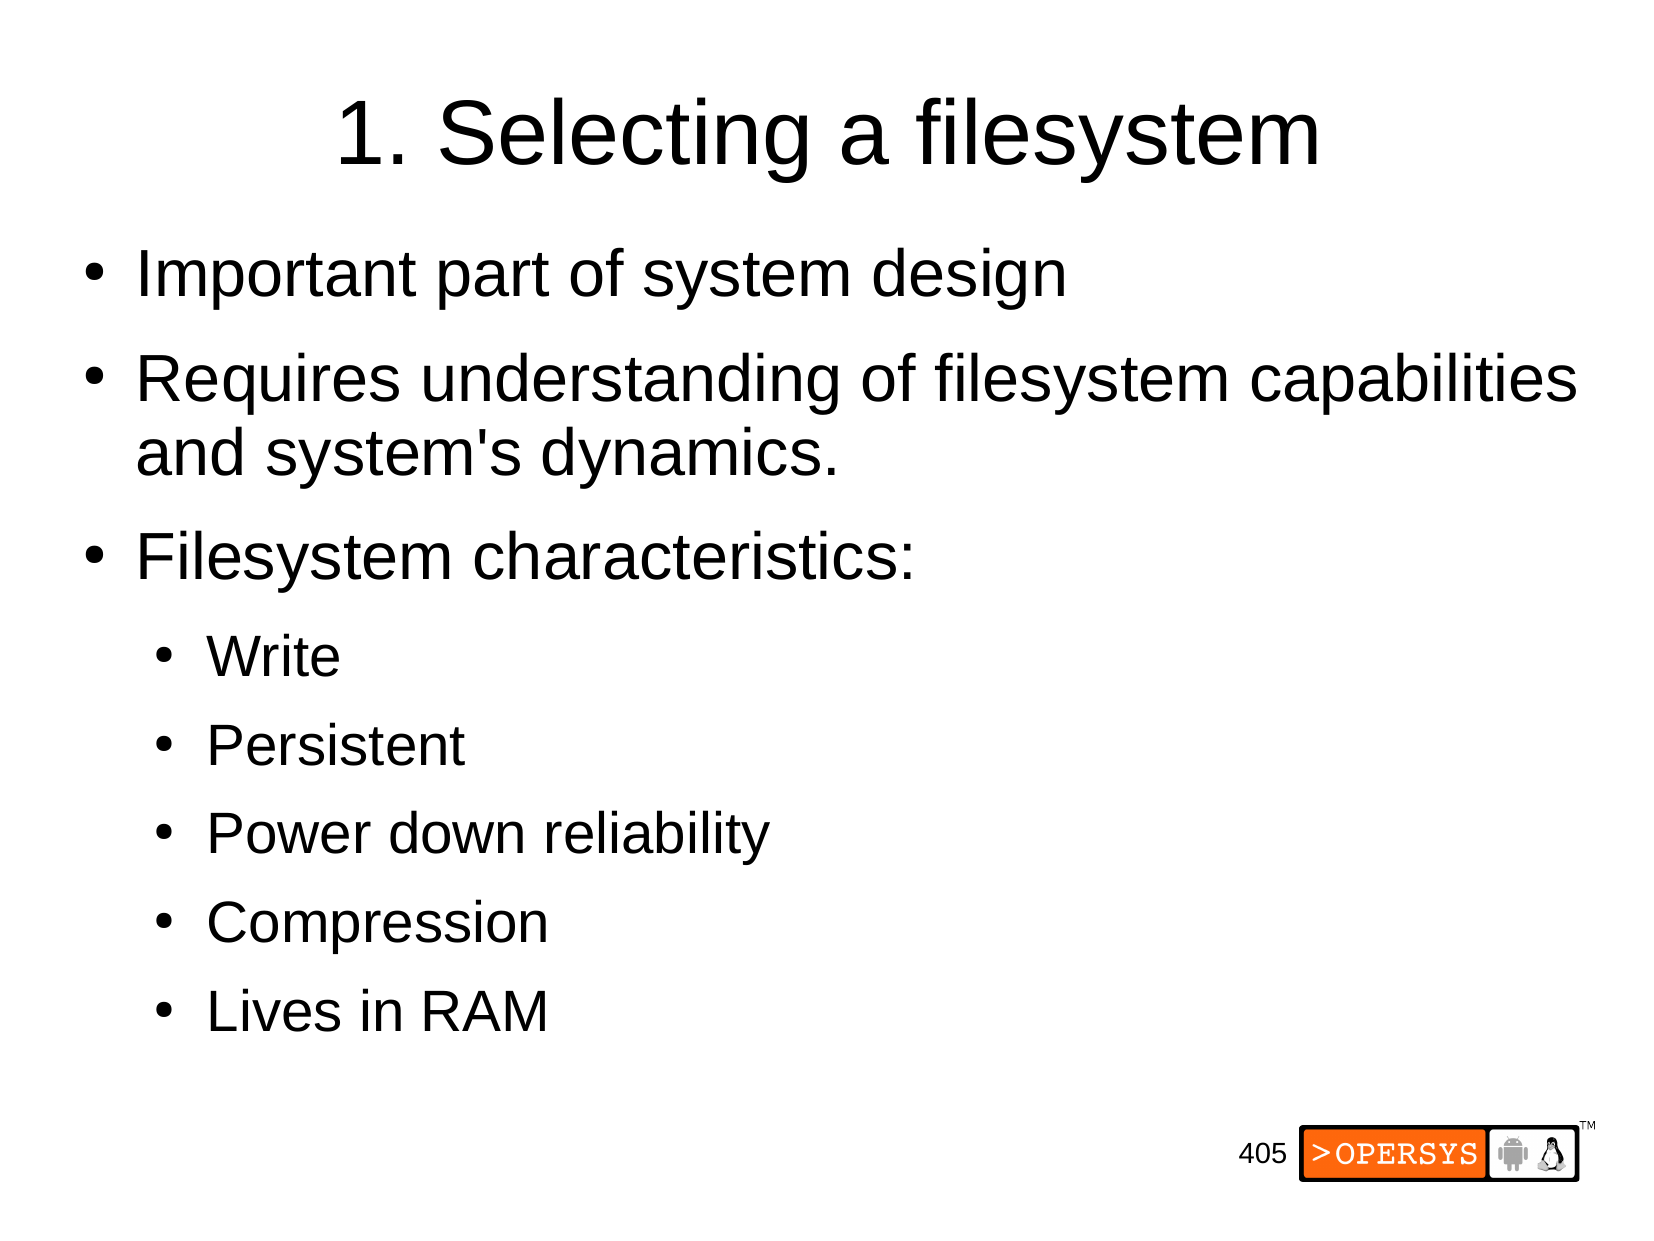

# 1. Selecting a filesystem
Important part of system design
Requires understanding of filesystem capabilities and system's dynamics.
Filesystem characteristics:
Write
Persistent
Power down reliability
Compression
Lives in RAM